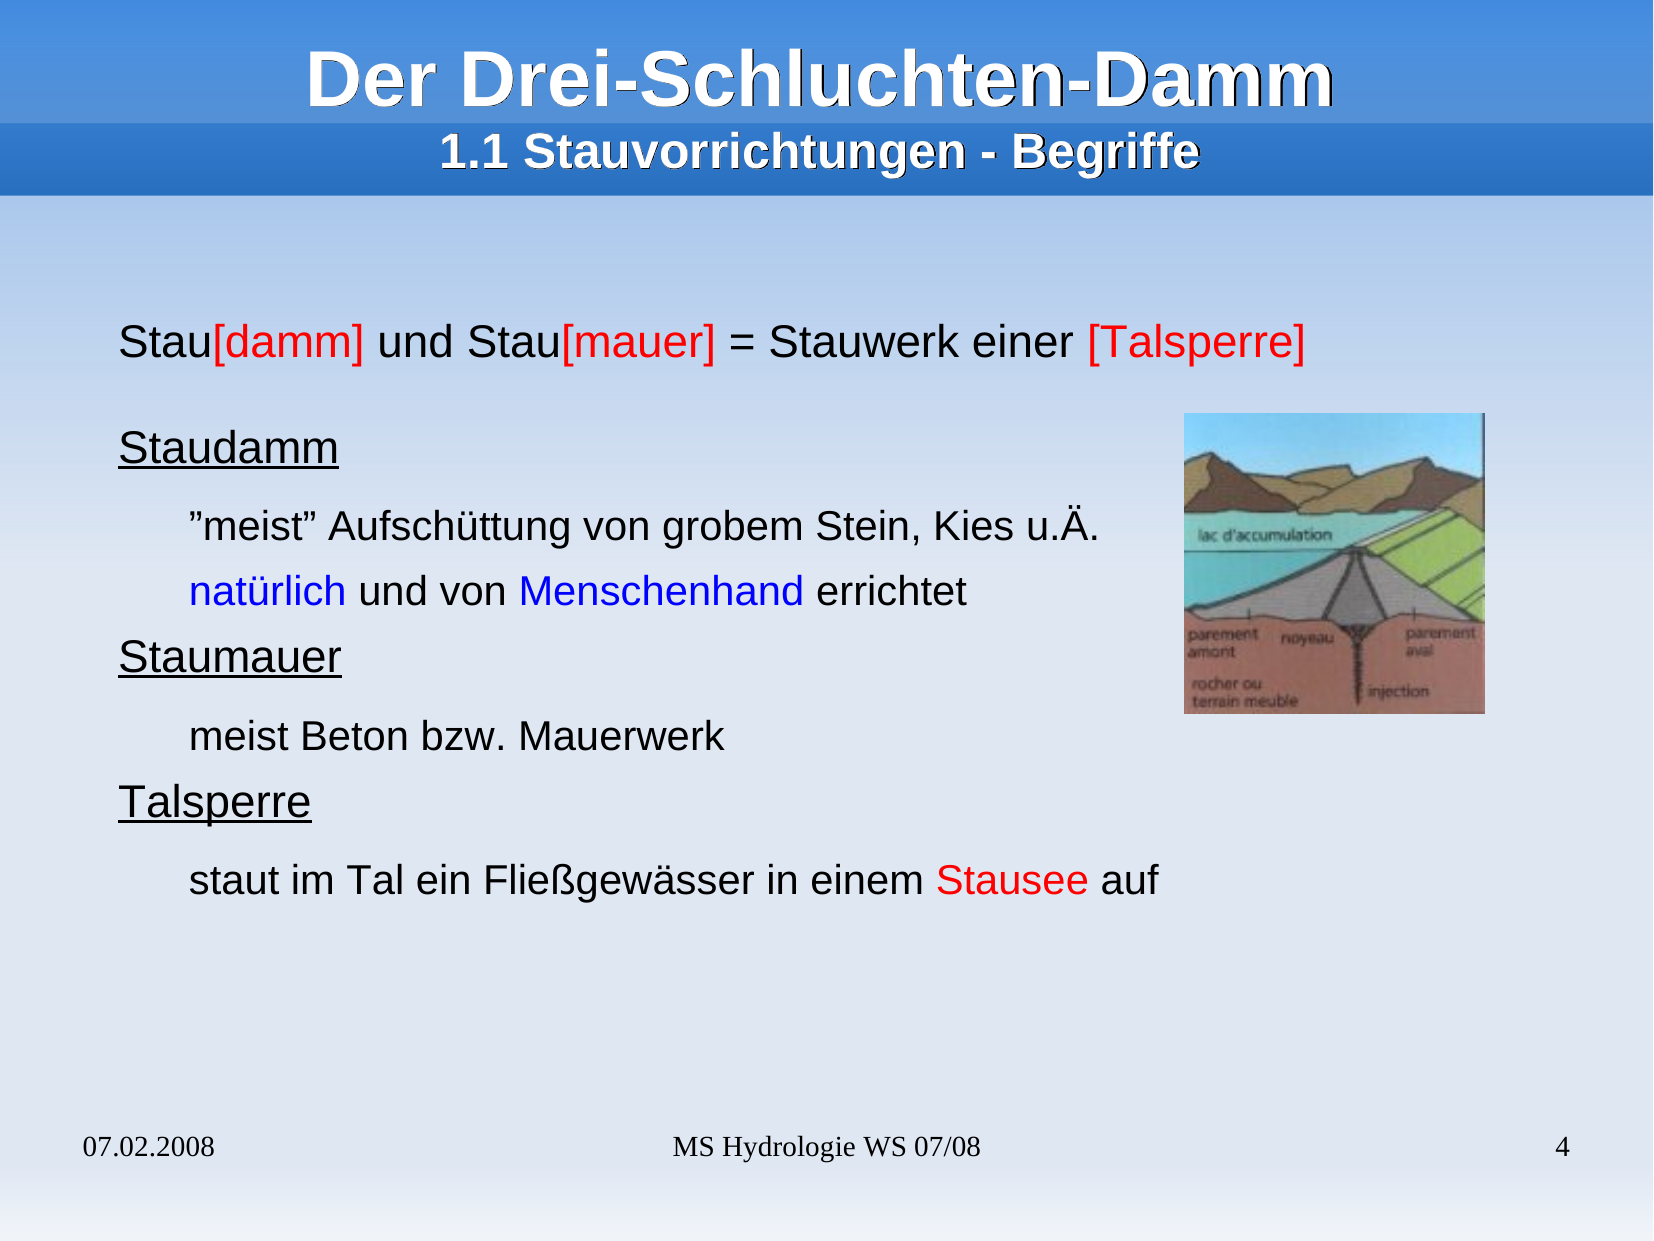

# Der Drei-Schluchten-Damm 1.1 Stauvorrichtungen - Begriffe
Stau[damm] und Stau[mauer] = Stauwerk einer [Talsperre]
Staudamm
”meist” Aufschüttung von grobem Stein, Kies u.Ä.
natürlich und von Menschenhand errichtet
Staumauer
meist Beton bzw. Mauerwerk
Talsperre
staut im Tal ein Fließgewässer in einem Stausee auf
07.02.2008
MS Hydrologie WS 07/08
4